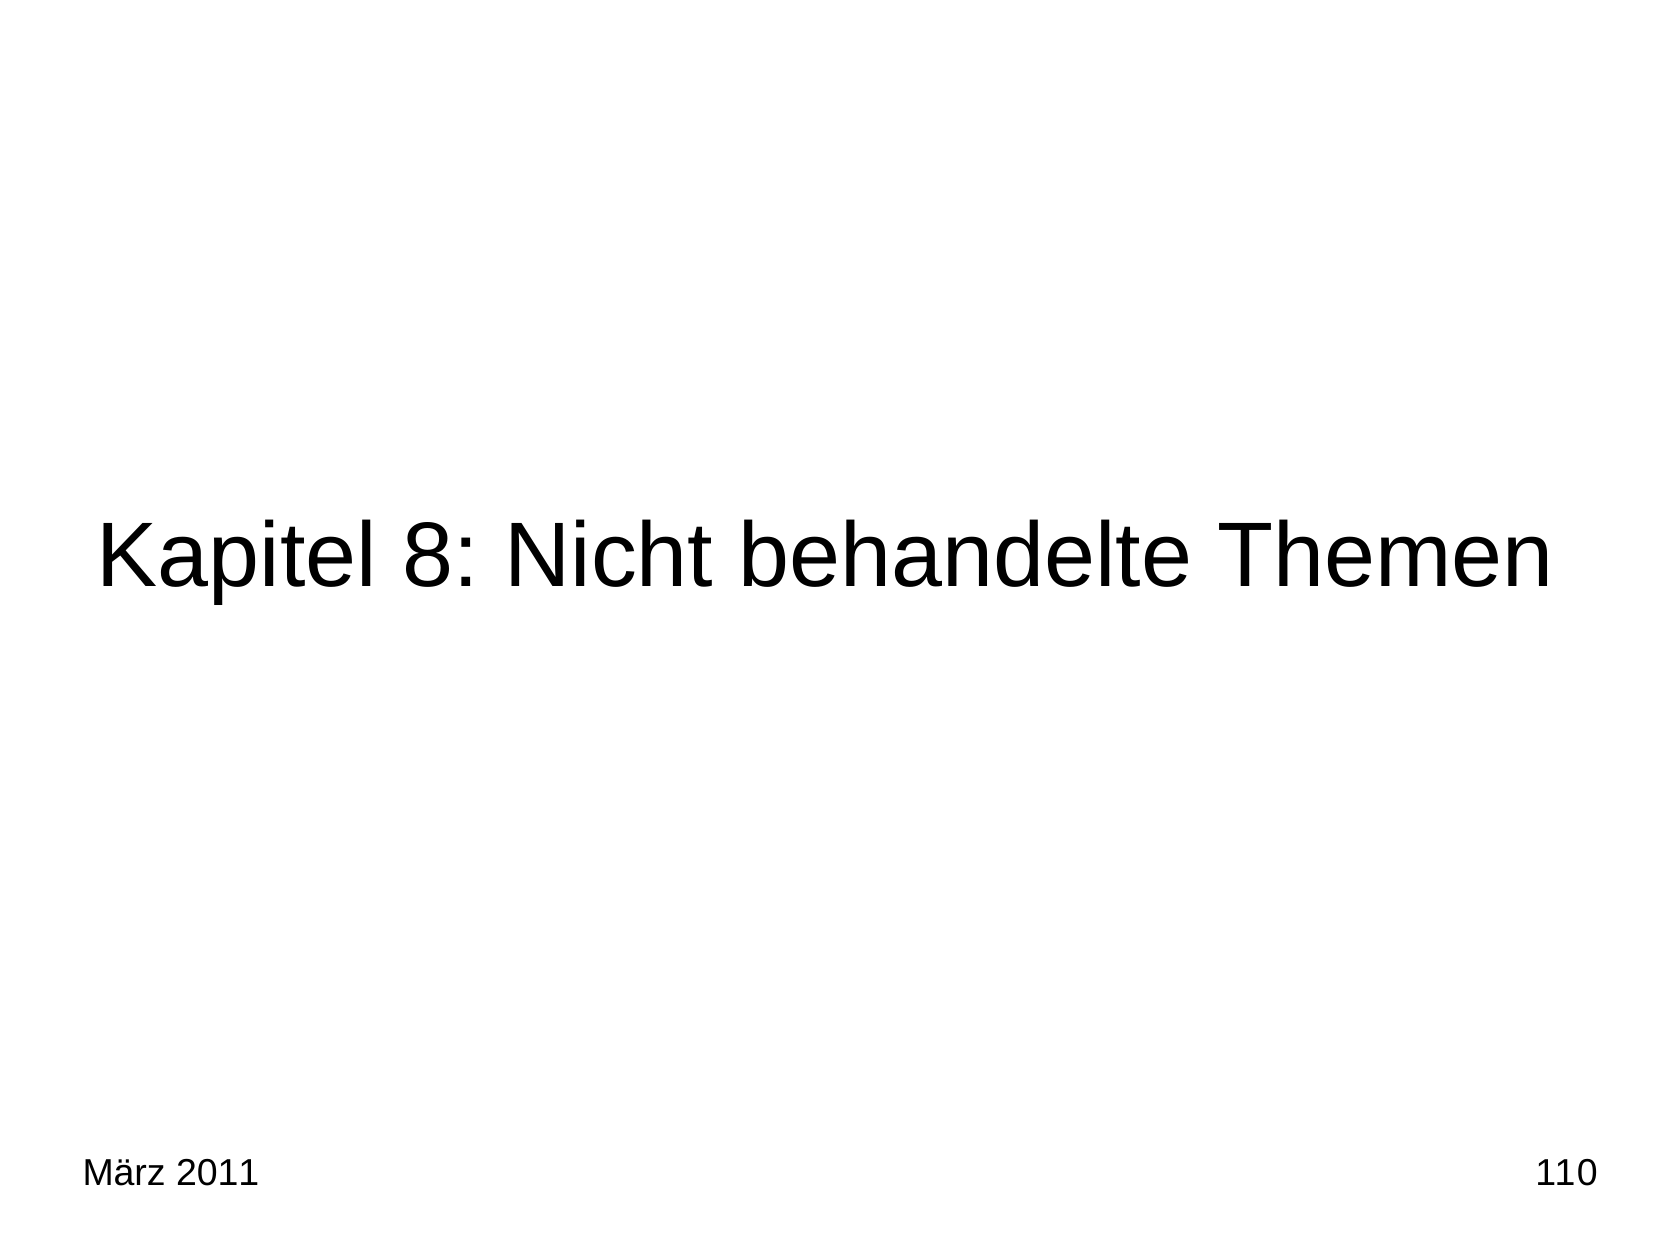

# Kapitel 8: Nicht behandelte Themen
März 2011
110